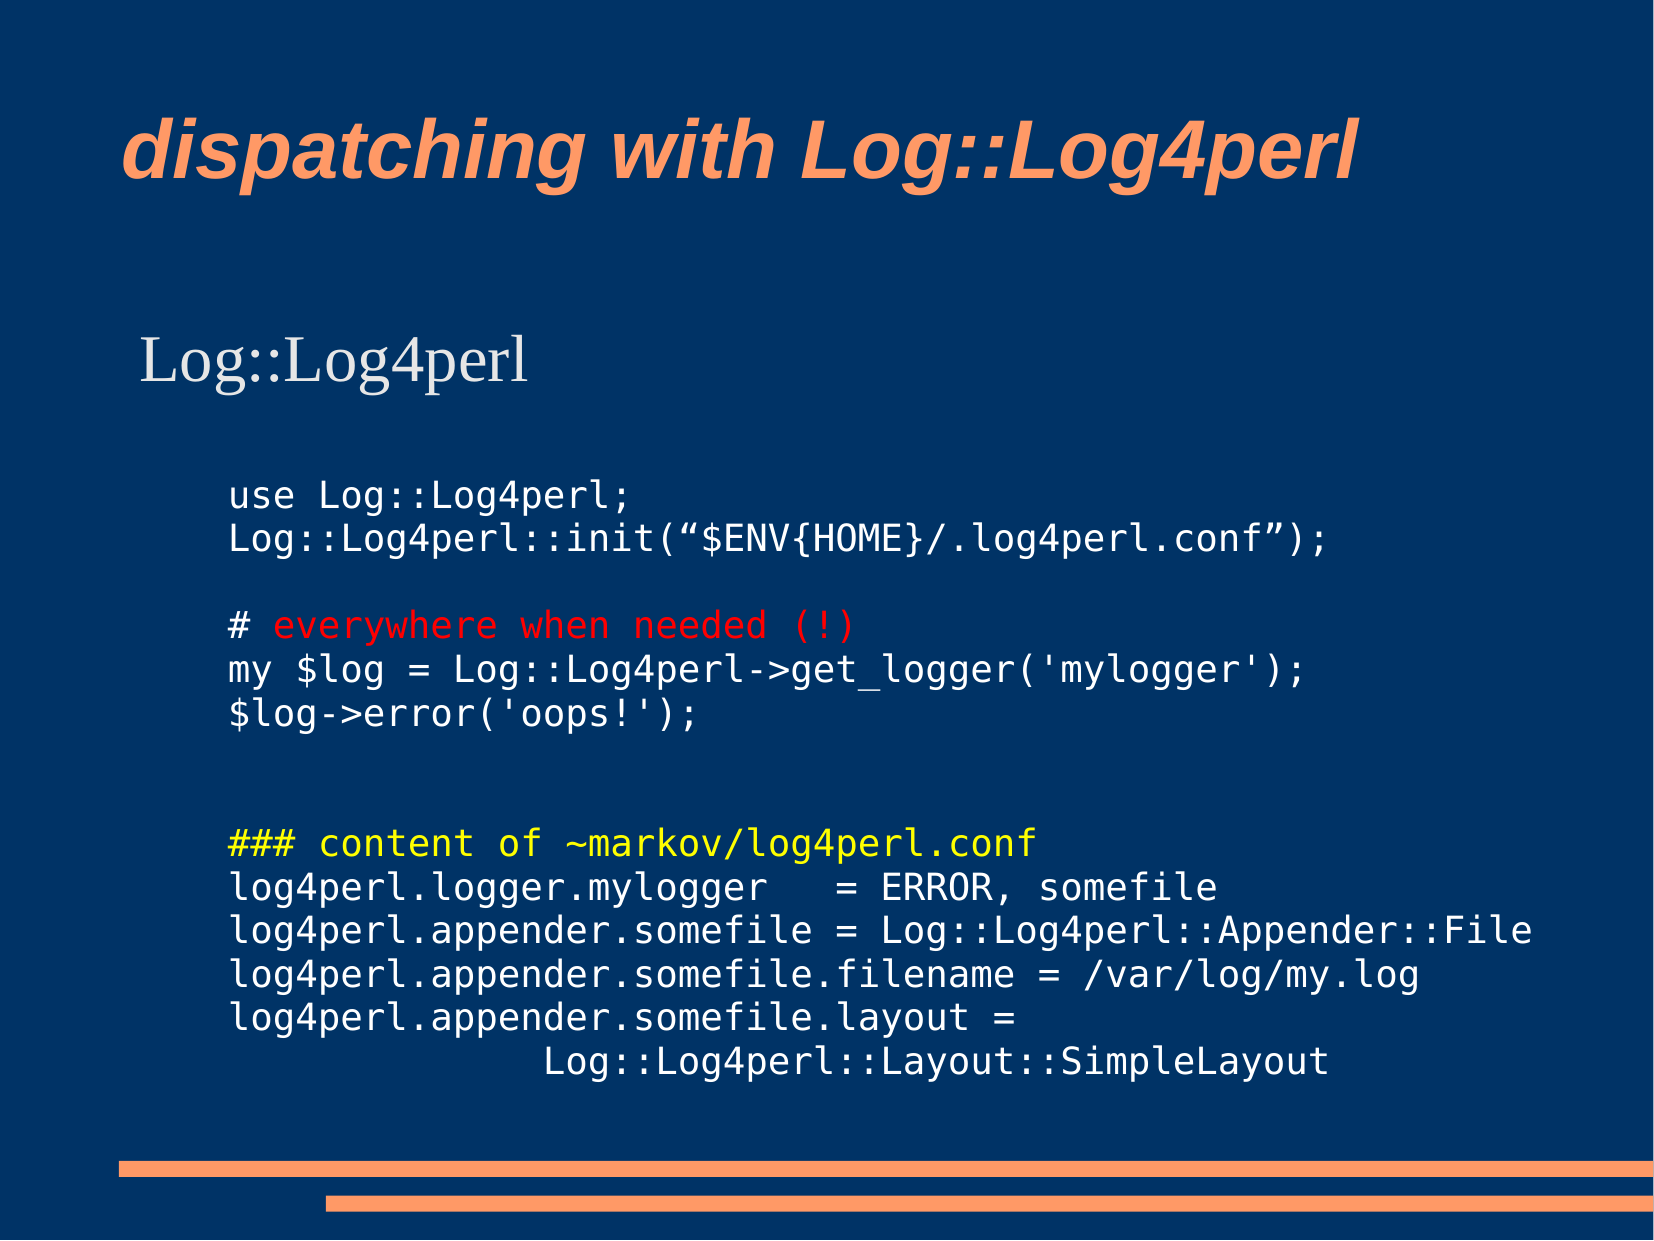

# dispatching with Log::Log4perl
Log::Log4perl
use Log::Log4perl;
Log::Log4perl::init(“$ENV{HOME}/.log4perl.conf”);
# everywhere when needed (!)
my $log = Log::Log4perl->get_logger('mylogger');
$log->error('oops!');
### content of ~markov/log4perl.conf
log4perl.logger.mylogger = ERROR, somefile
log4perl.appender.somefile = Log::Log4perl::Appender::File
log4perl.appender.somefile.filename = /var/log/my.log
log4perl.appender.somefile.layout =
 Log::Log4perl::Layout::SimpleLayout